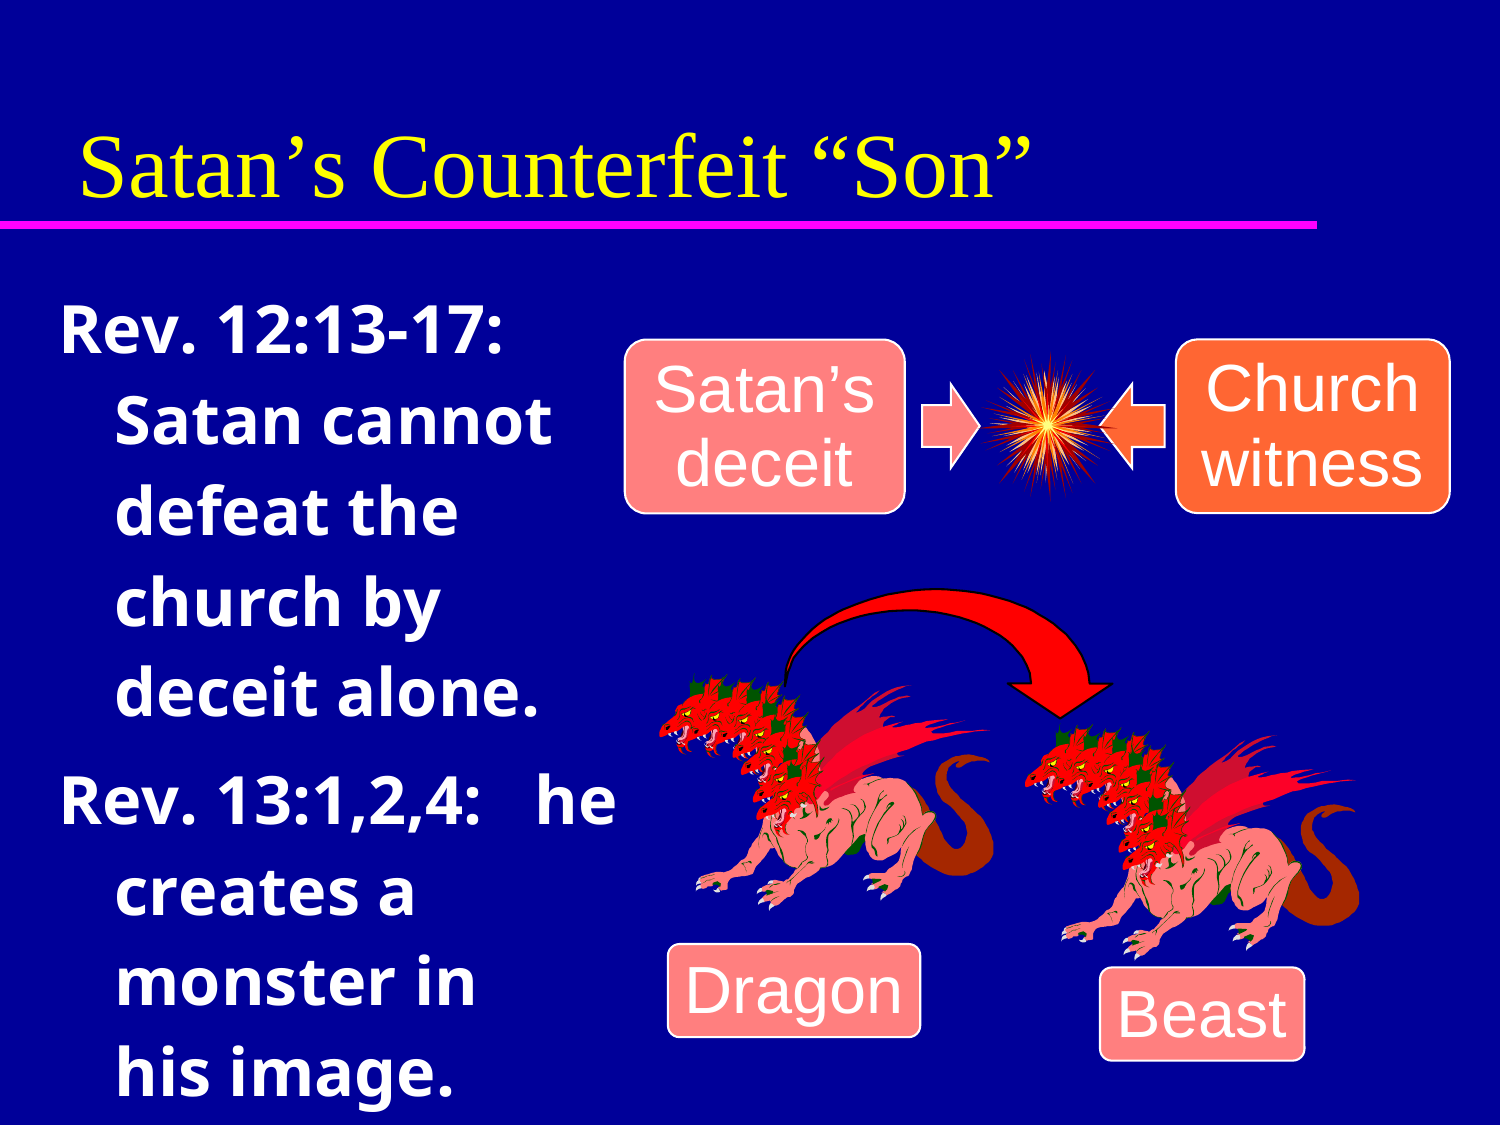

# Satan’s Counterfeit “Son”
Rev. 12:13-17:
Satan cannot defeat the church by deceit alone.
Rev. 13:1,2,4: he creates a monster in his image.
Church
witness
Satan’s
deceit
Dragon
Beast